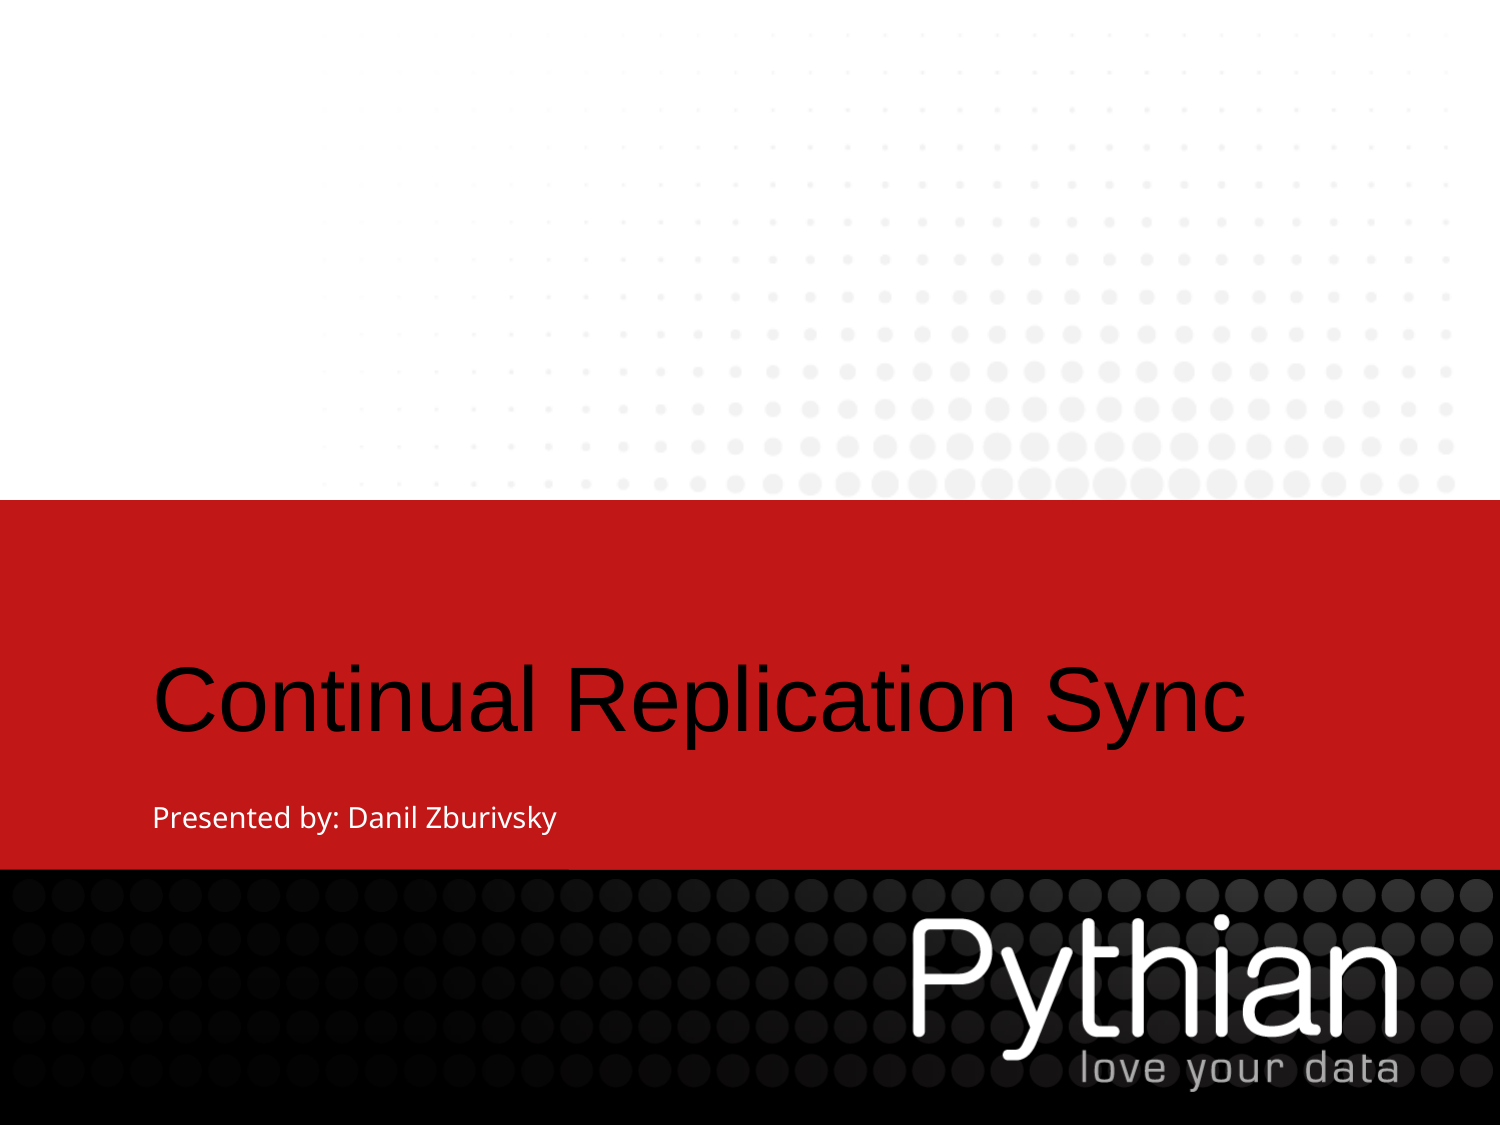

# Continual Replication Sync
Presented by: Danil Zburivsky